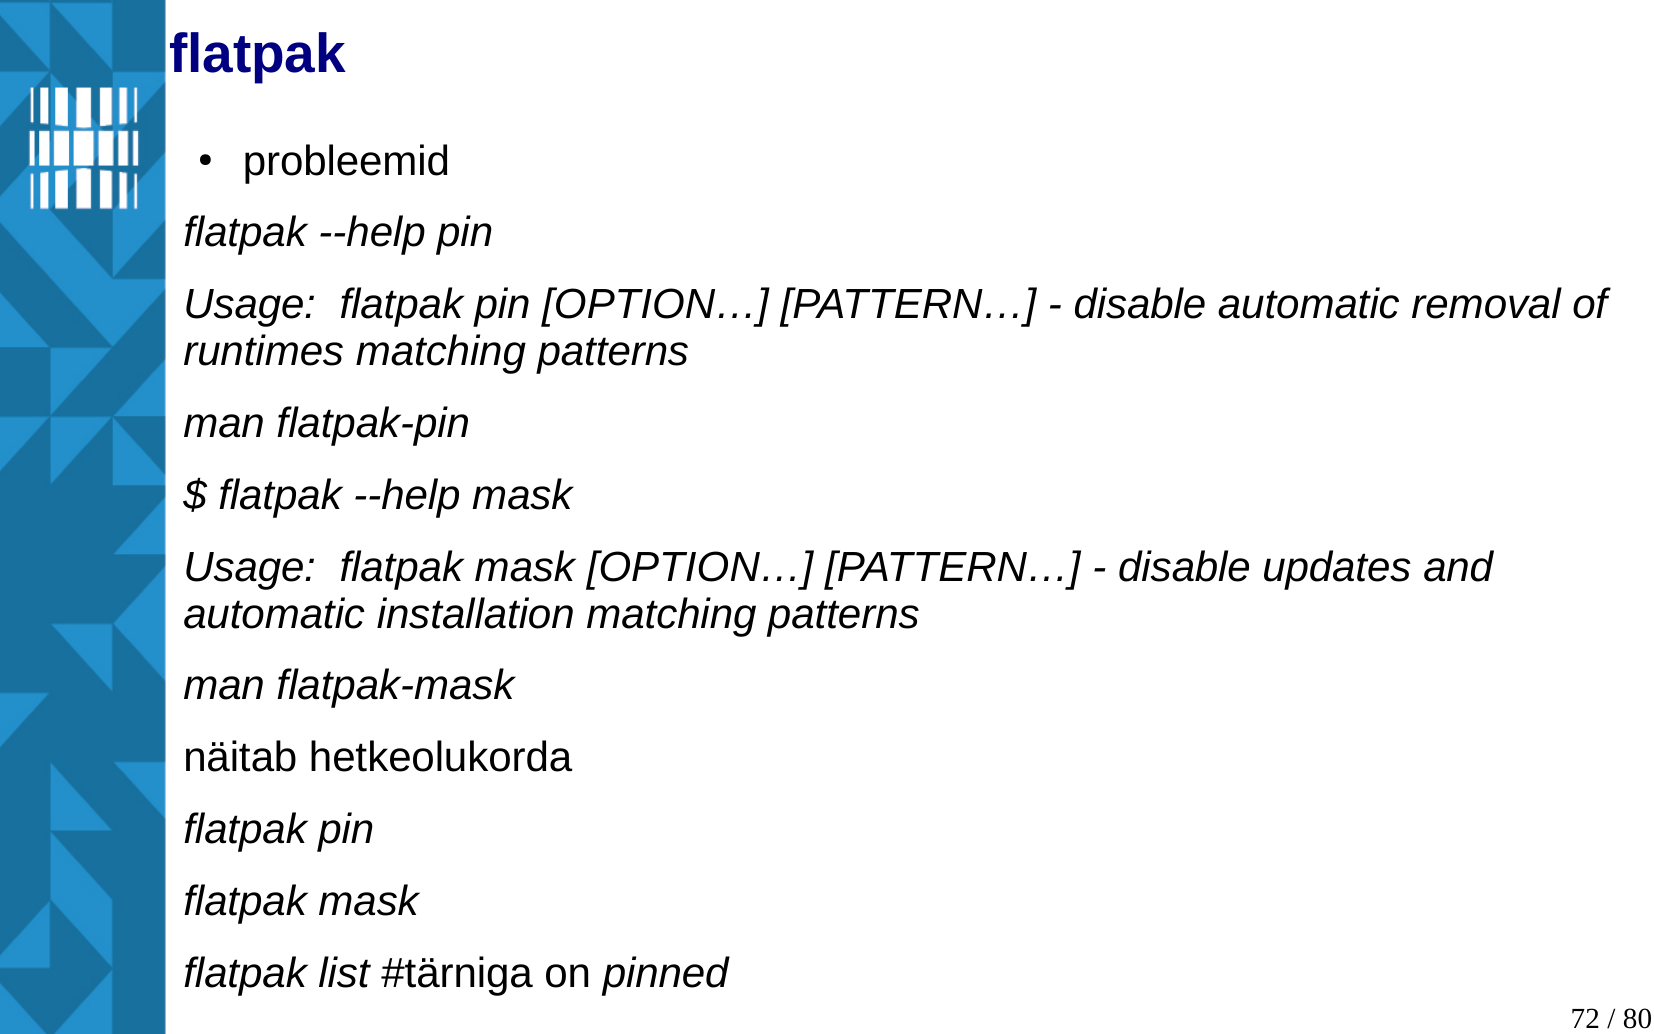

# flatpak
probleemid
flatpak --help pin
Usage: flatpak pin [OPTION…] [PATTERN…] - disable automatic removal of runtimes matching patterns
man flatpak-pin
$ flatpak --help mask
Usage: flatpak mask [OPTION…] [PATTERN…] - disable updates and automatic installation matching patterns
man flatpak-mask
näitab hetkeolukorda
flatpak pin
flatpak mask
flatpak list #tärniga on pinned
72